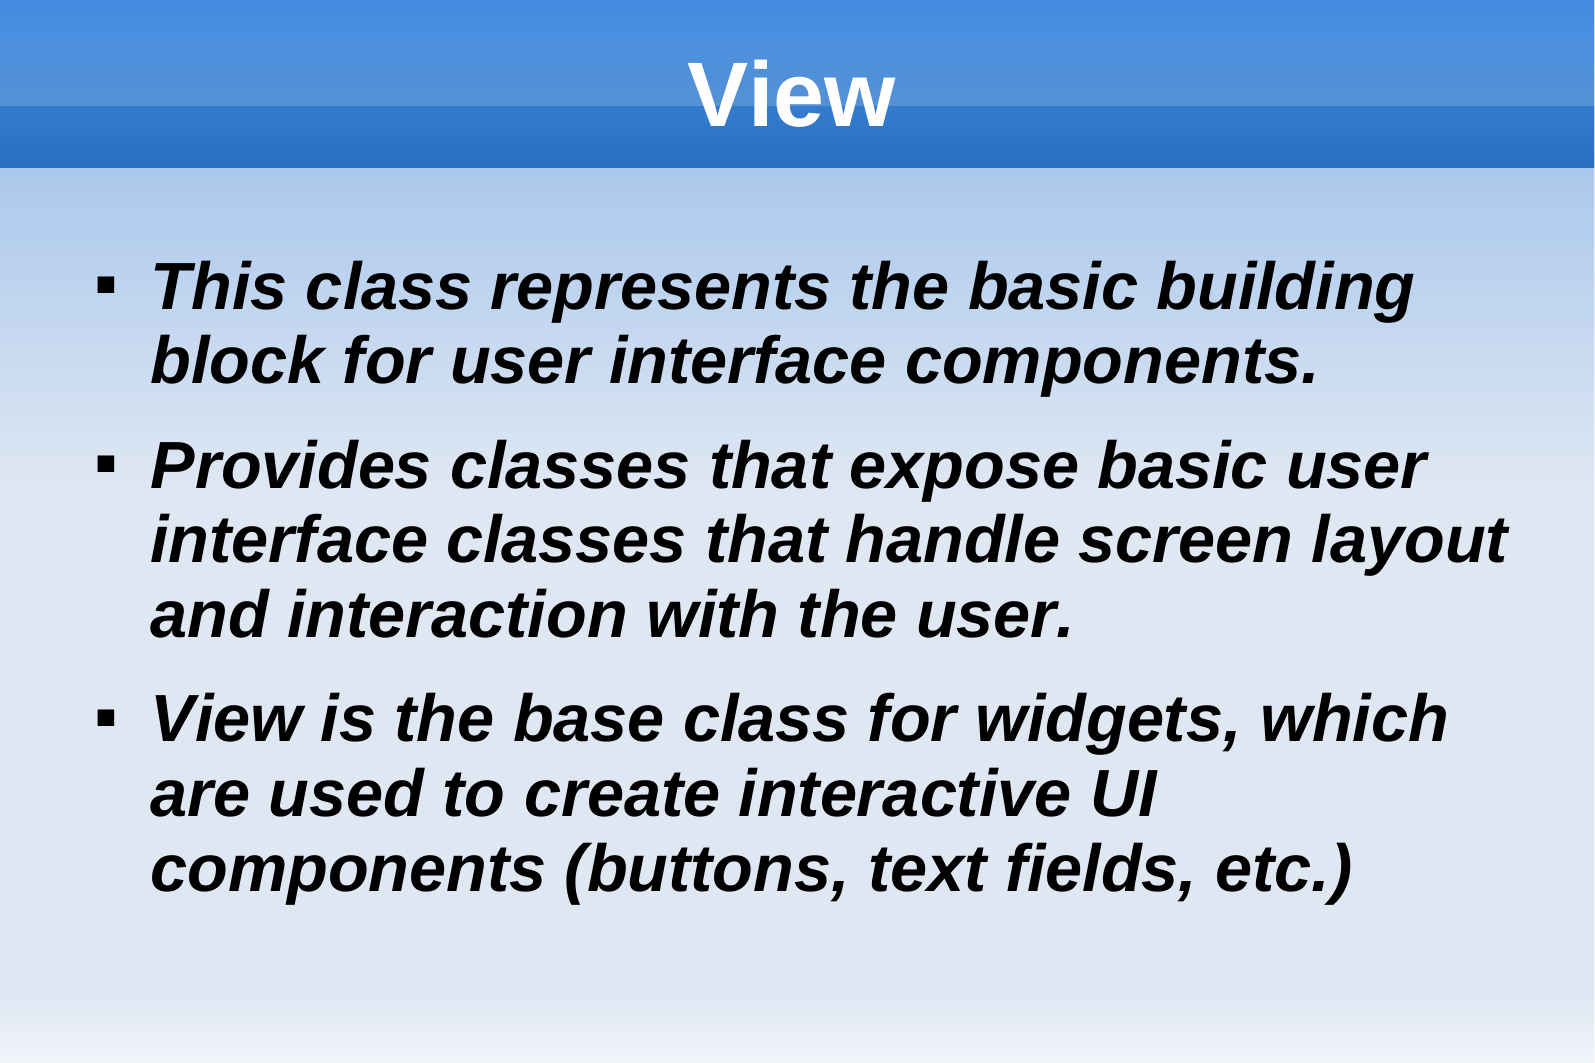

# View
This class represents the basic building block for user interface components.
Provides classes that expose basic user interface classes that handle screen layout and interaction with the user.
View is the base class for widgets, which are used to create interactive UI components (buttons, text fields, etc.)